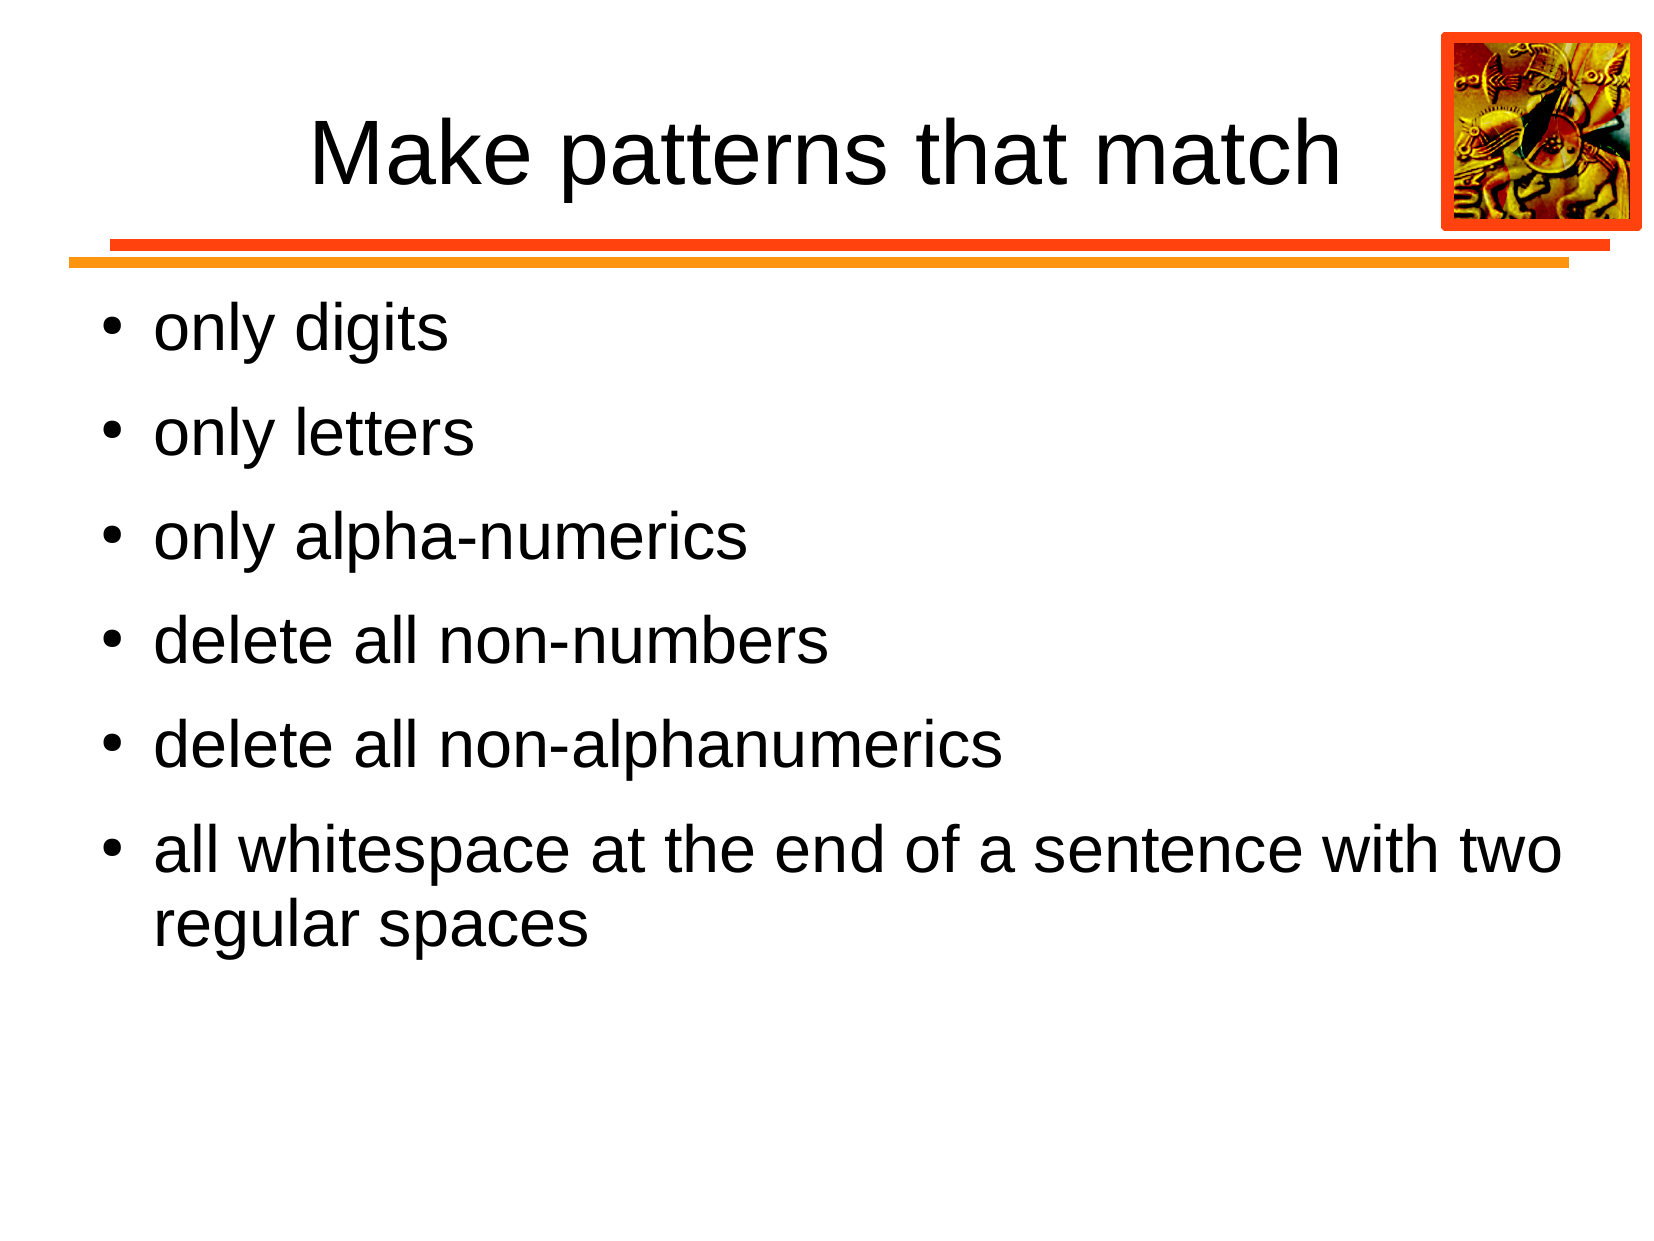

# Make patterns that match
only digits
only letters
only alpha-numerics
delete all non-numbers
delete all non-alphanumerics
all whitespace at the end of a sentence with two regular spaces